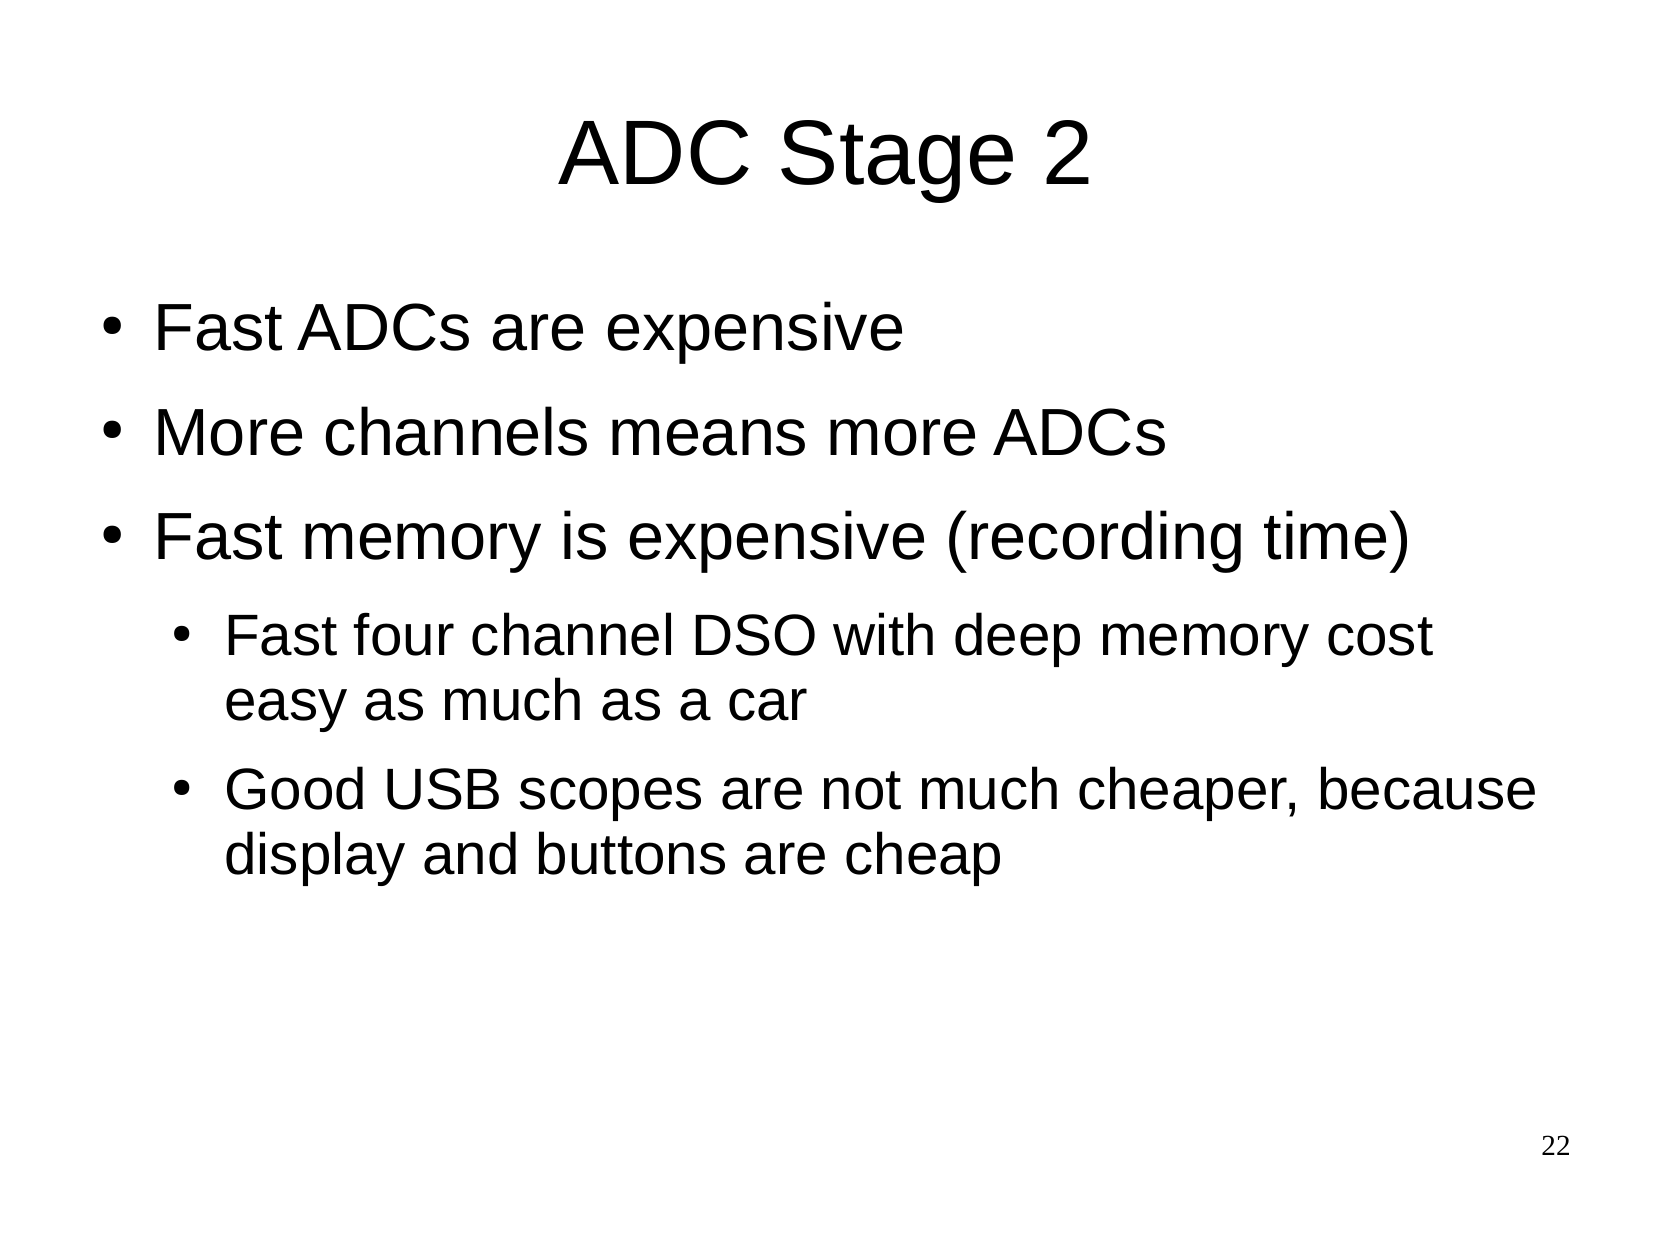

# ADC Stage 2
Fast ADCs are expensive
More channels means more ADCs
Fast memory is expensive (recording time)
Fast four channel DSO with deep memory cost easy as much as a car
Good USB scopes are not much cheaper, because display and buttons are cheap
22